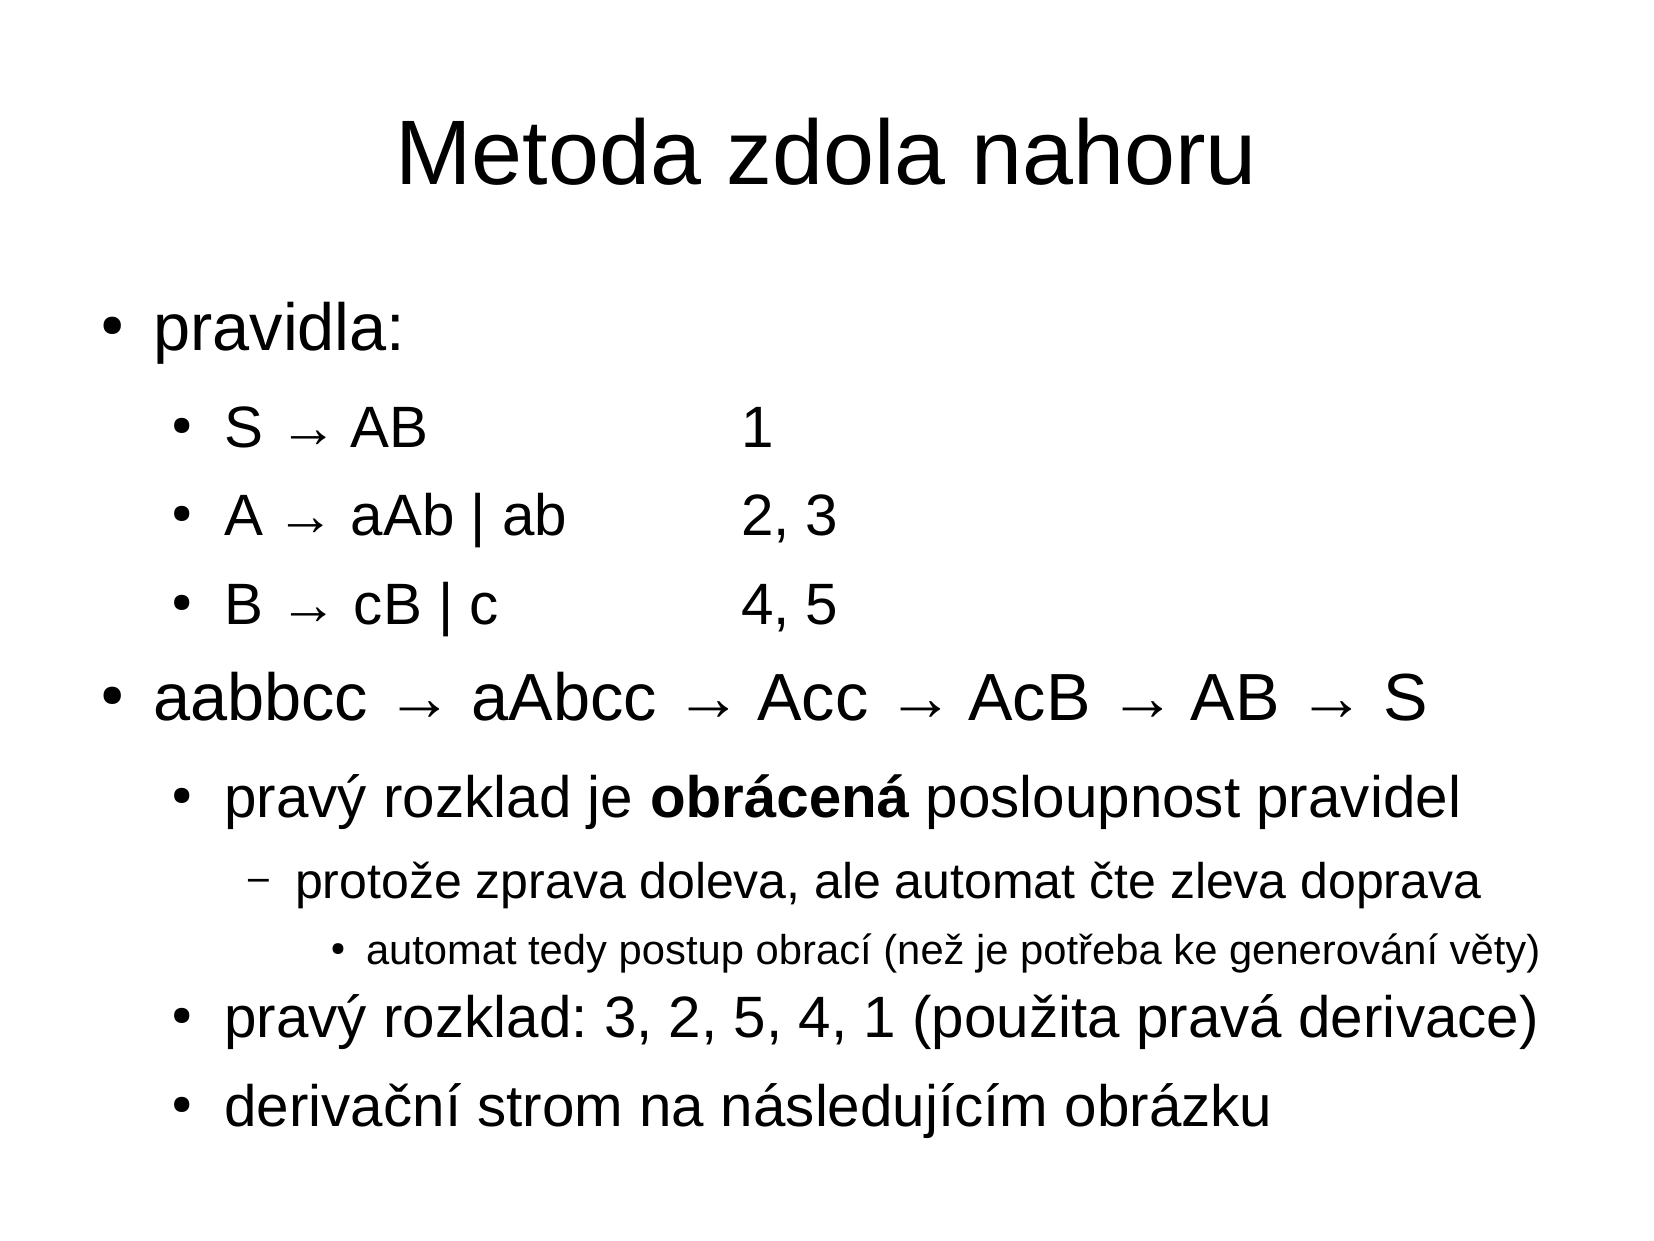

# Metoda zdola nahoru
pravidla:
S → AB					1
A → aAb | ab			2, 3
B → cB | c				4, 5
aabbcc → aAbcc → Acc → AcB → AB → S
pravý rozklad je obrácená posloupnost pravidel
protože zprava doleva, ale automat čte zleva doprava
automat tedy postup obrací (než je potřeba ke generování věty)
pravý rozklad: 3, 2, 5, 4, 1 (použita pravá derivace)
derivační strom na následujícím obrázku